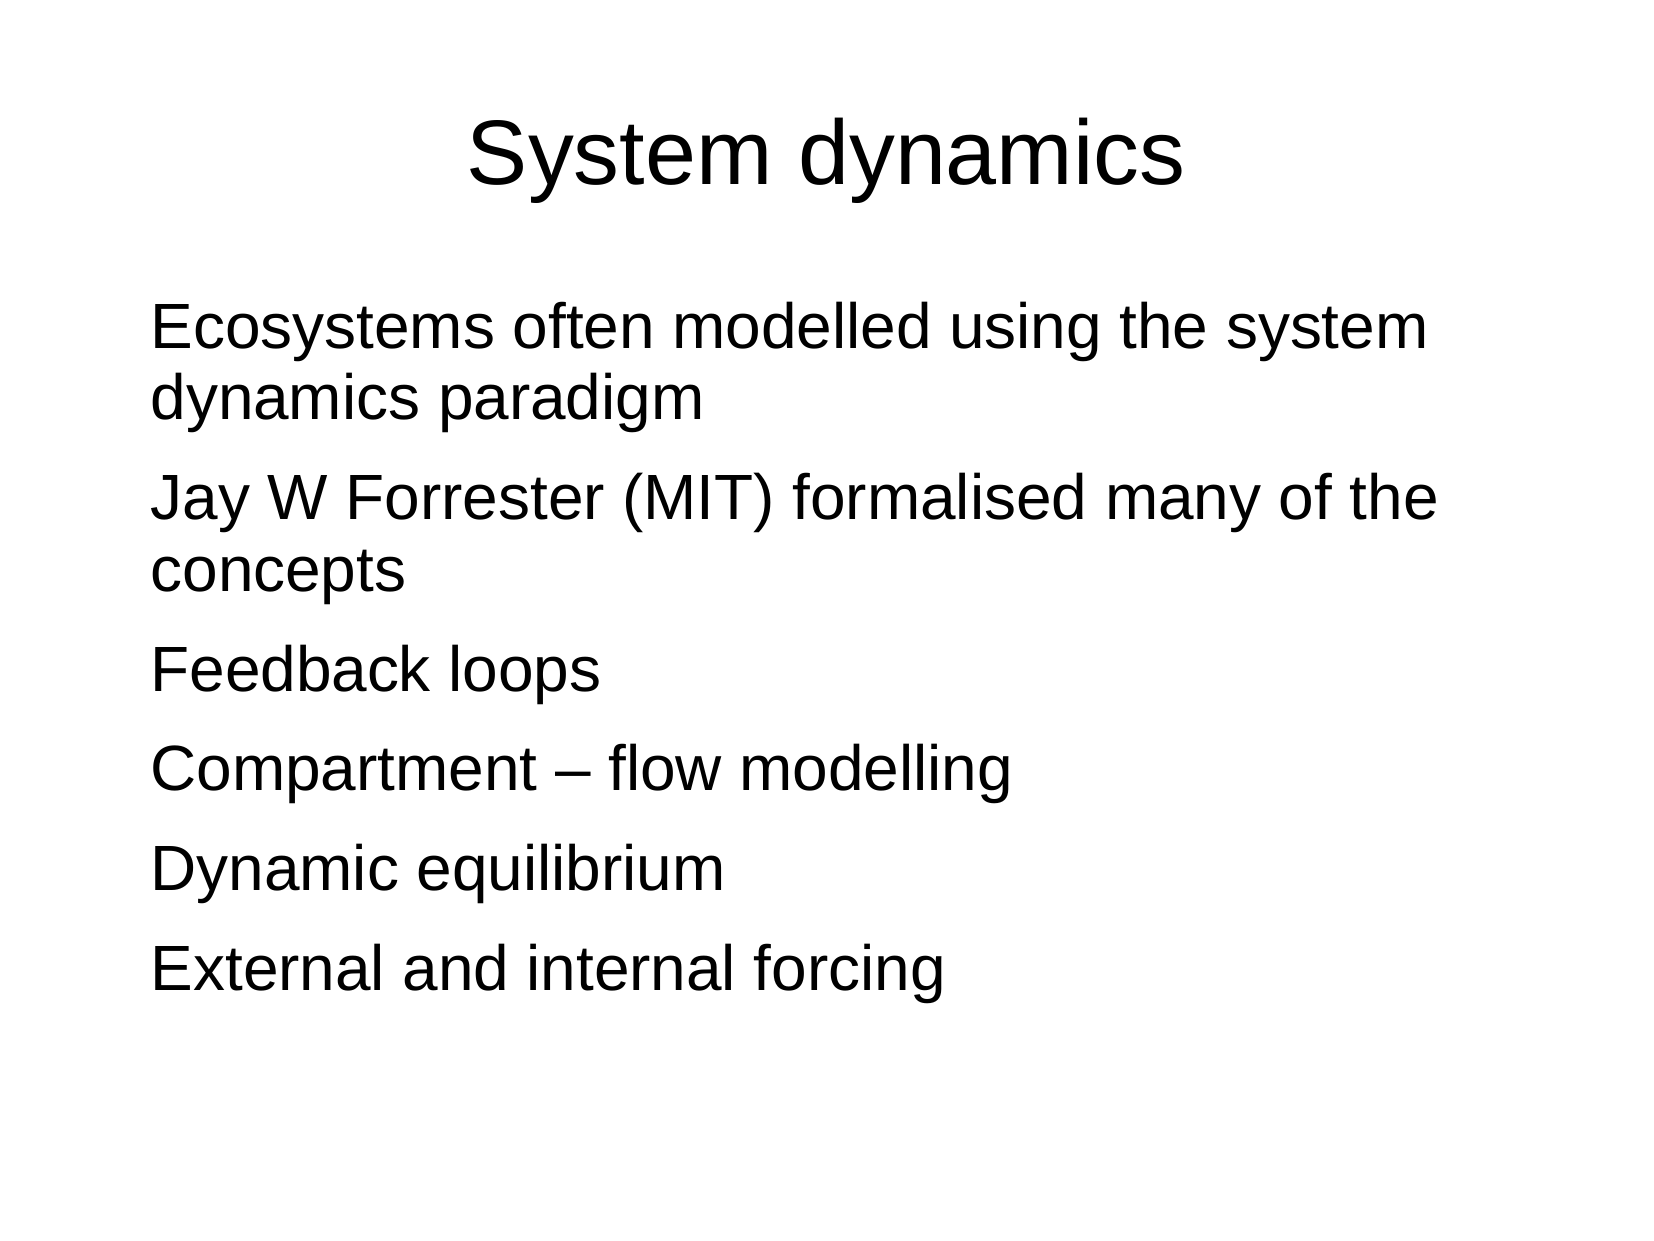

# System dynamics
Ecosystems often modelled using the system dynamics paradigm
Jay W Forrester (MIT) formalised many of the concepts
Feedback loops
Compartment – flow modelling
Dynamic equilibrium
External and internal forcing